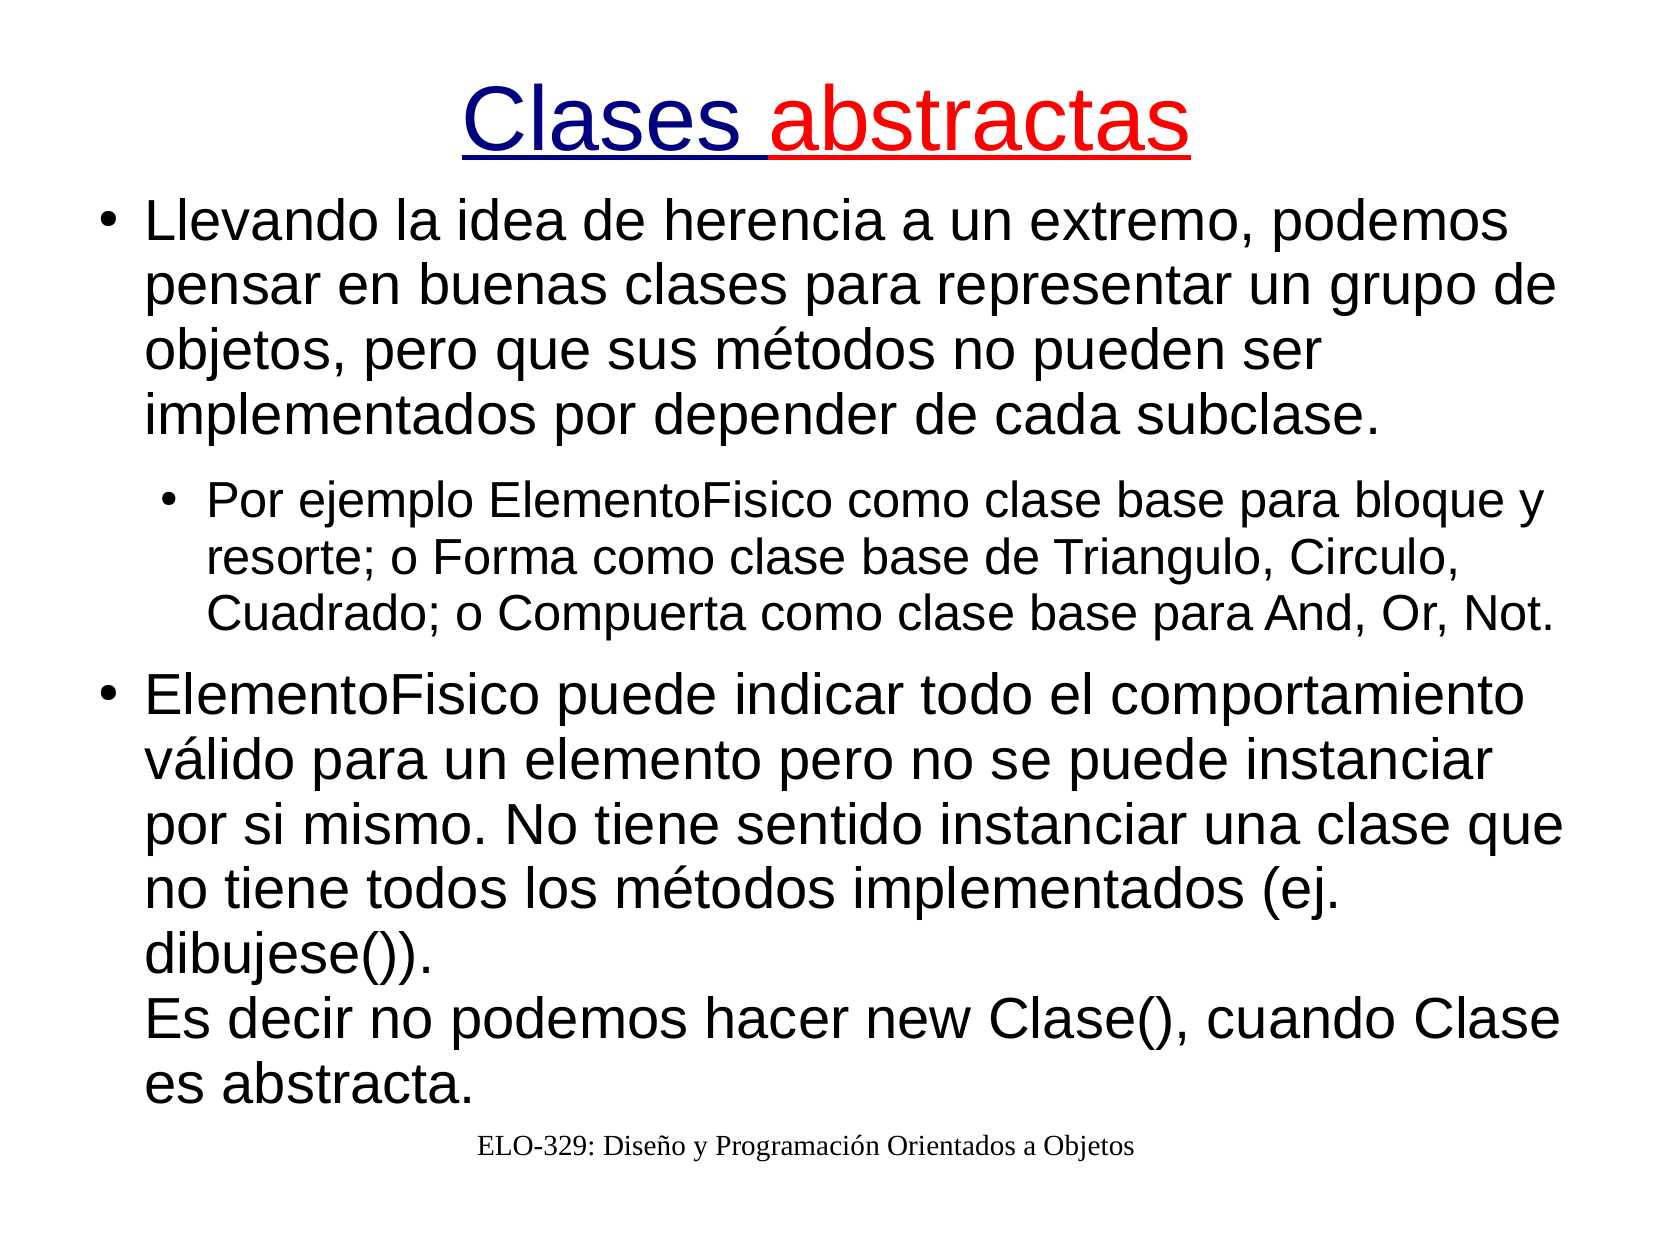

# Clases abstractas
Llevando la idea de herencia a un extremo, podemos pensar en buenas clases para representar un grupo de objetos, pero que sus métodos no pueden ser implementados por depender de cada subclase.
Por ejemplo ElementoFisico como clase base para bloque y resorte; o Forma como clase base de Triangulo, Circulo, Cuadrado; o Compuerta como clase base para And, Or, Not.
ElementoFisico puede indicar todo el comportamiento válido para un elemento pero no se puede instanciar por si mismo. No tiene sentido instanciar una clase que no tiene todos los métodos implementados (ej. dibujese()).
Es decir no podemos hacer new Clase(), cuando Clase es abstracta.